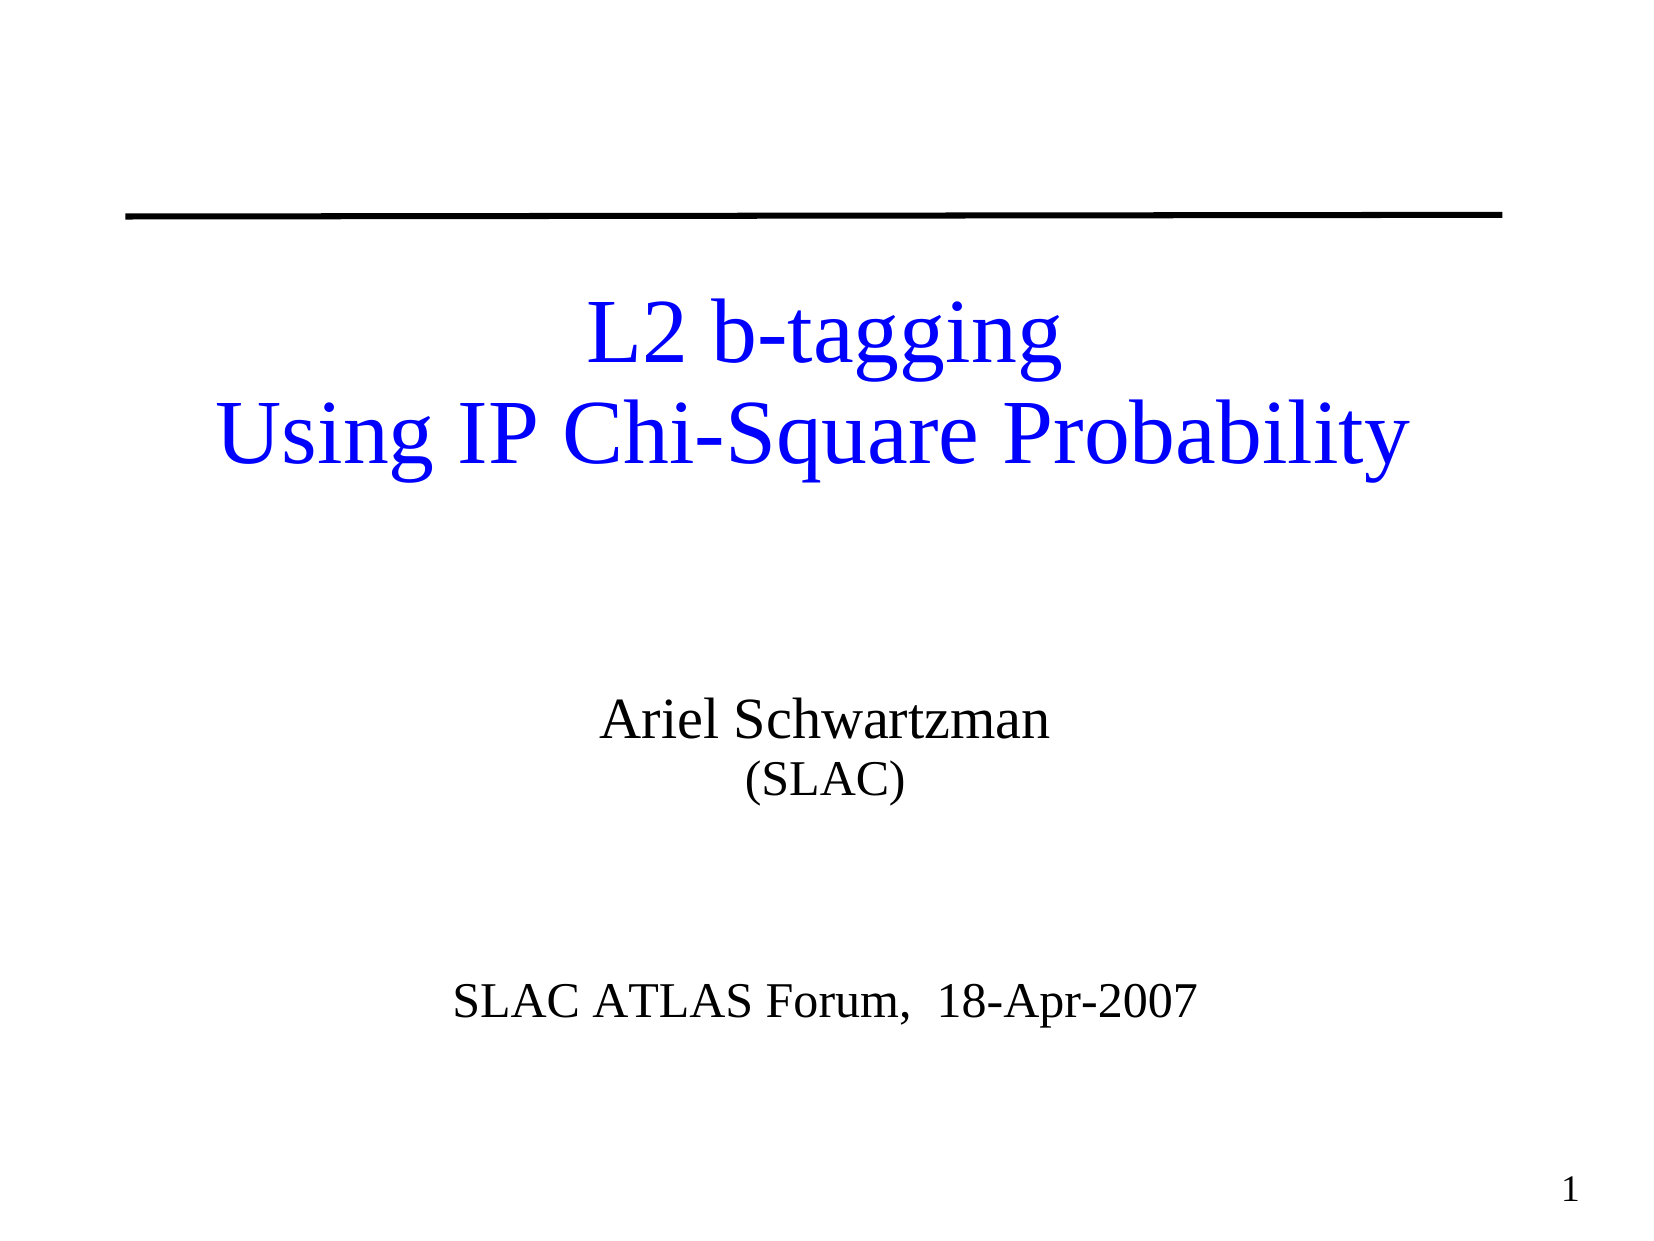

L2 b-tagging
Using IP Chi-Square Probability
Ariel Schwartzman
(SLAC)
SLAC ATLAS Forum, 18-Apr-2007